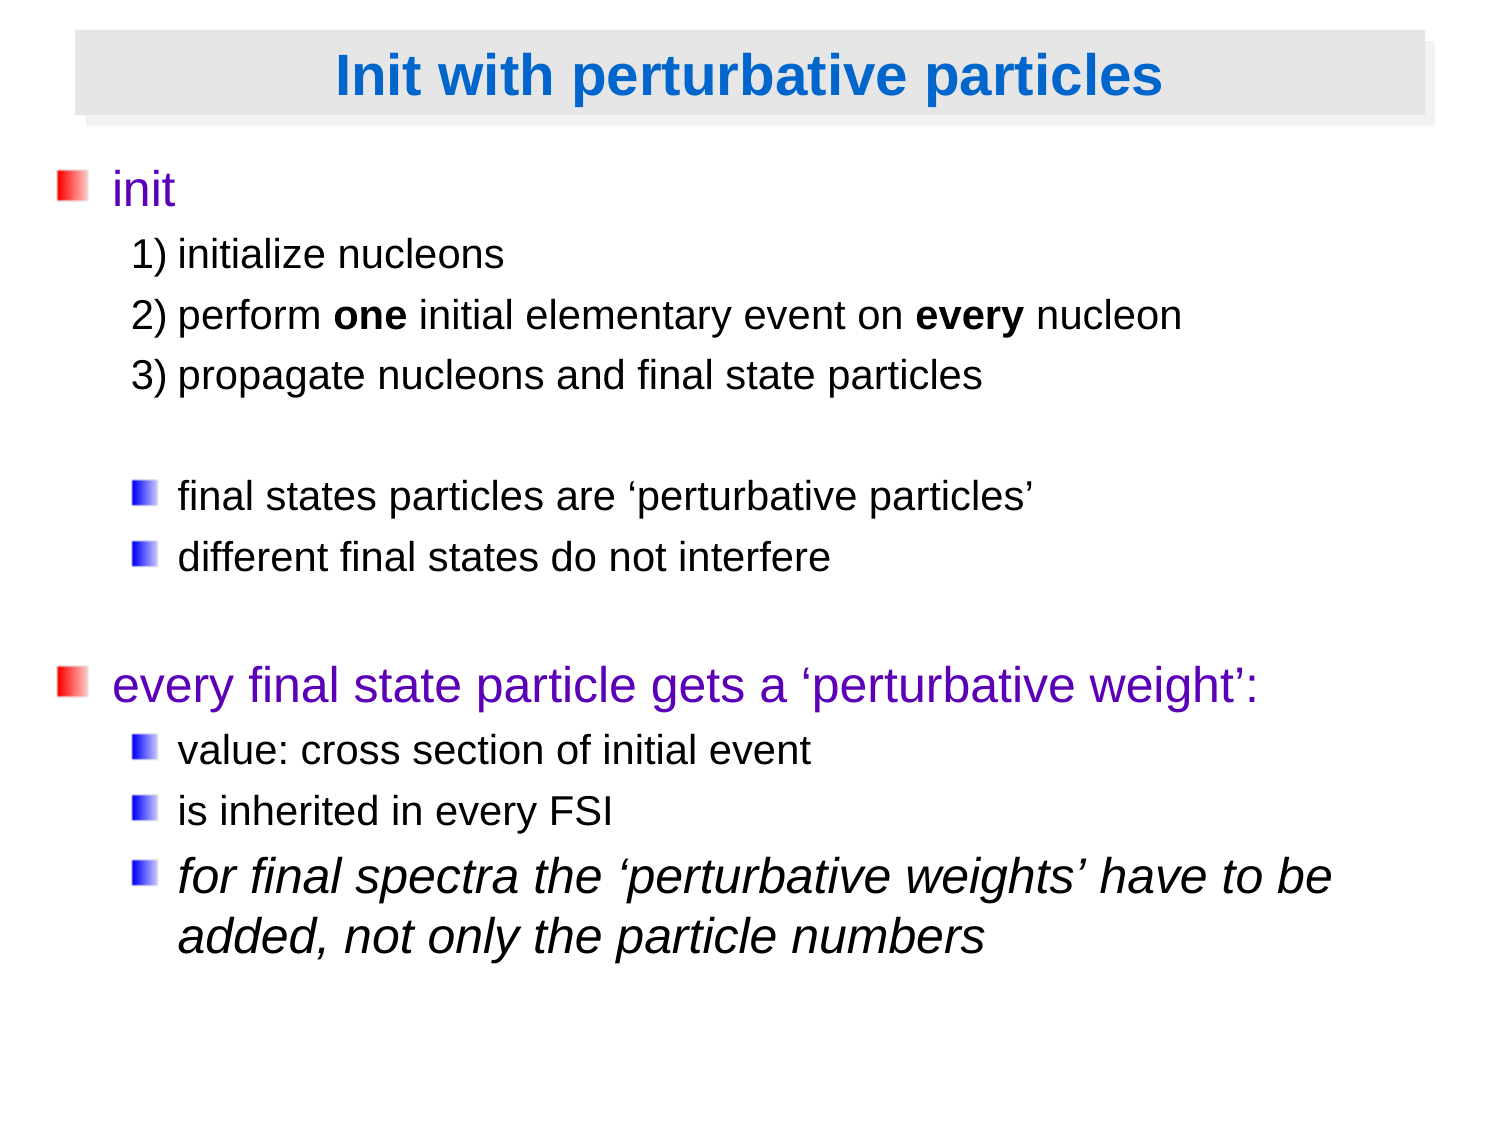

# Init with perturbative particles
init
initialize nucleons
perform one initial elementary event on every nucleon
propagate nucleons and final state particles
final states particles are ‘perturbative particles’
different final states do not interfere
every final state particle gets a ‘perturbative weight’:
value: cross section of initial event
is inherited in every FSI
for final spectra the ‘perturbative weights’ have to be added, not only the particle numbers